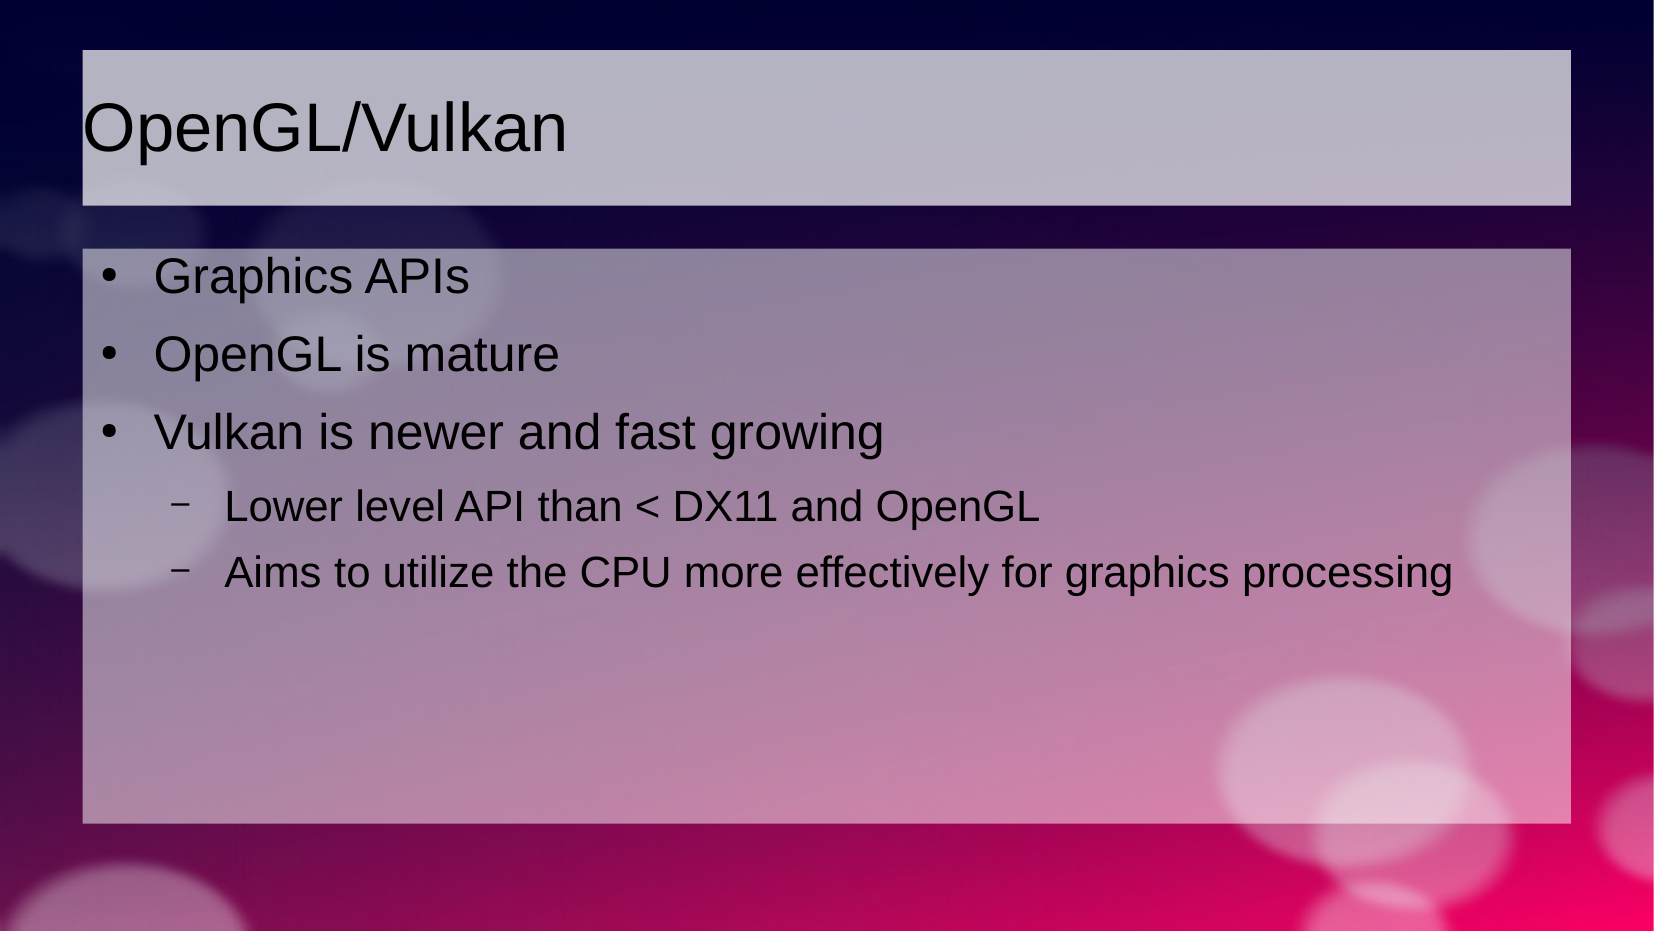

# OpenGL/Vulkan
Graphics APIs
OpenGL is mature
Vulkan is newer and fast growing
Lower level API than < DX11 and OpenGL
Aims to utilize the CPU more effectively for graphics processing